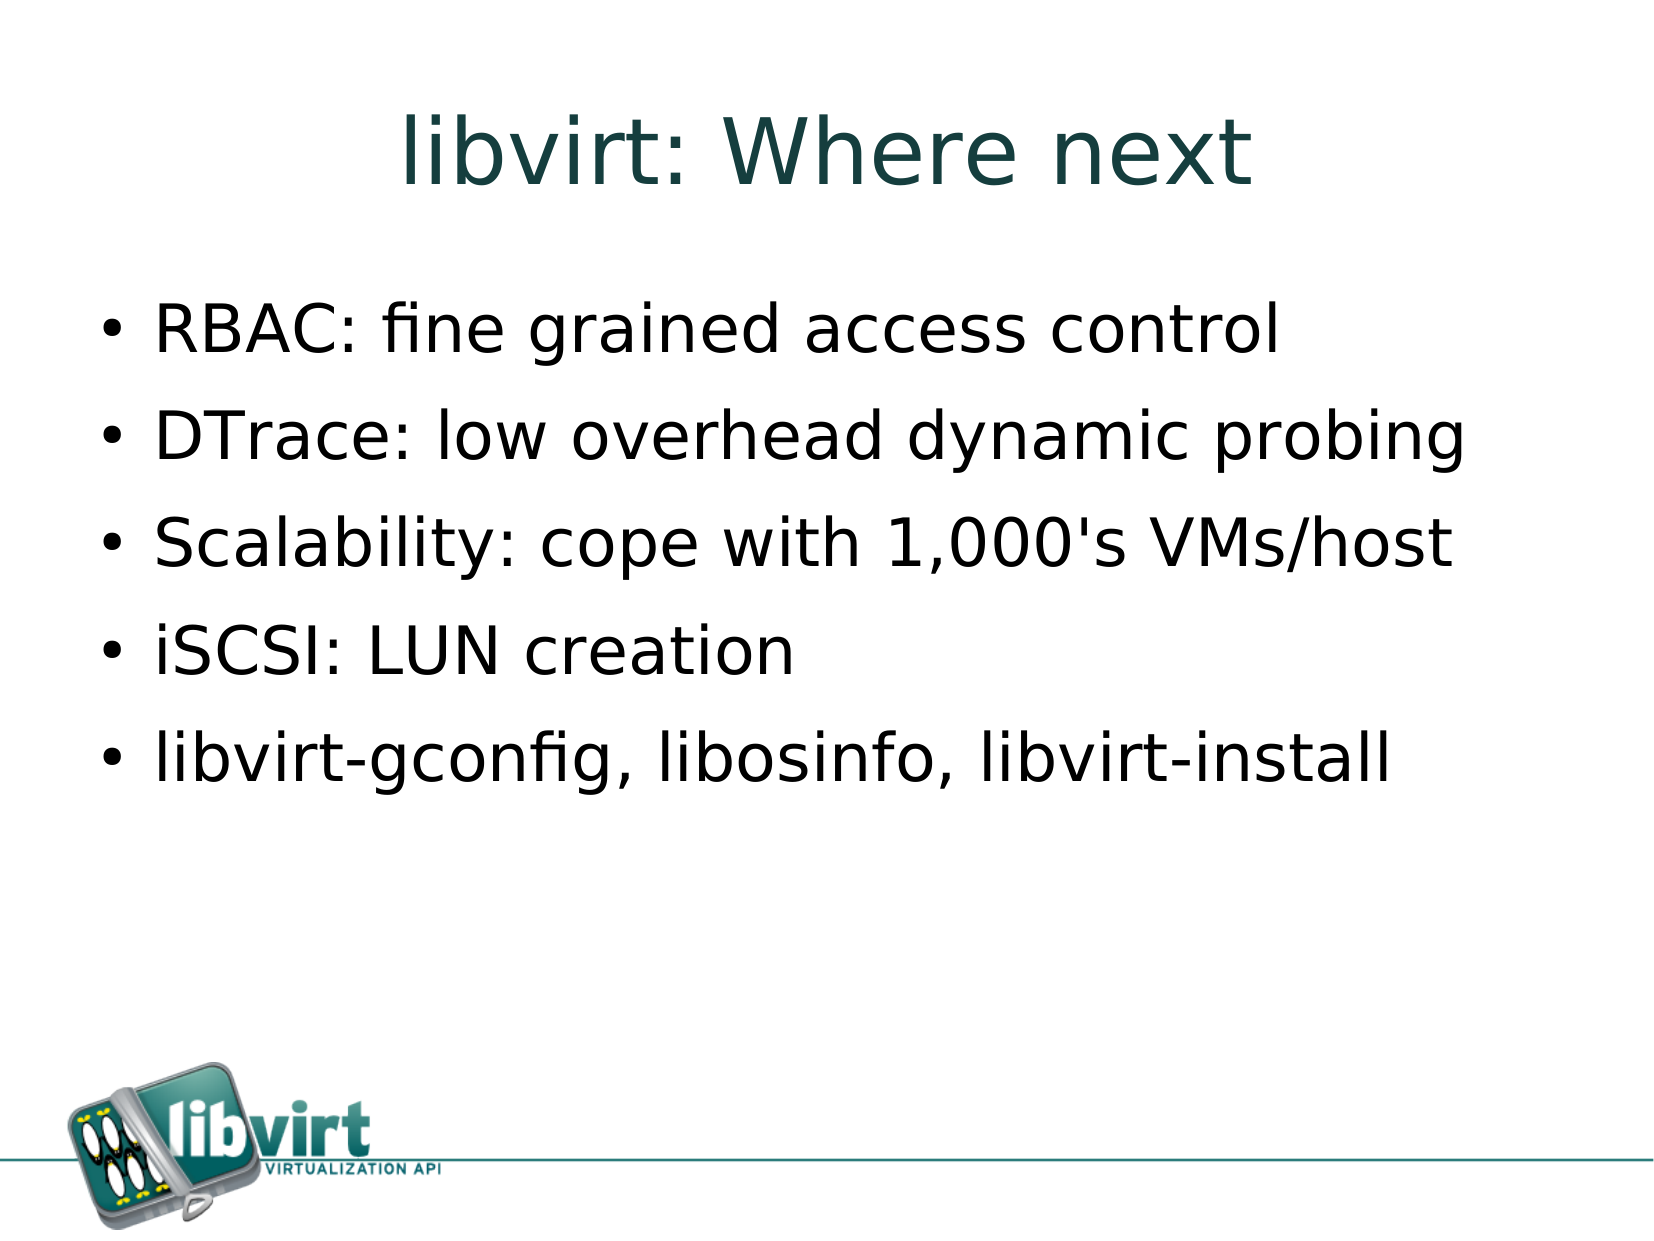

# libvirt: Where next
RBAC: fine grained access control
DTrace: low overhead dynamic probing
Scalability: cope with 1,000's VMs/host
iSCSI: LUN creation
libvirt-gconfig, libosinfo, libvirt-install